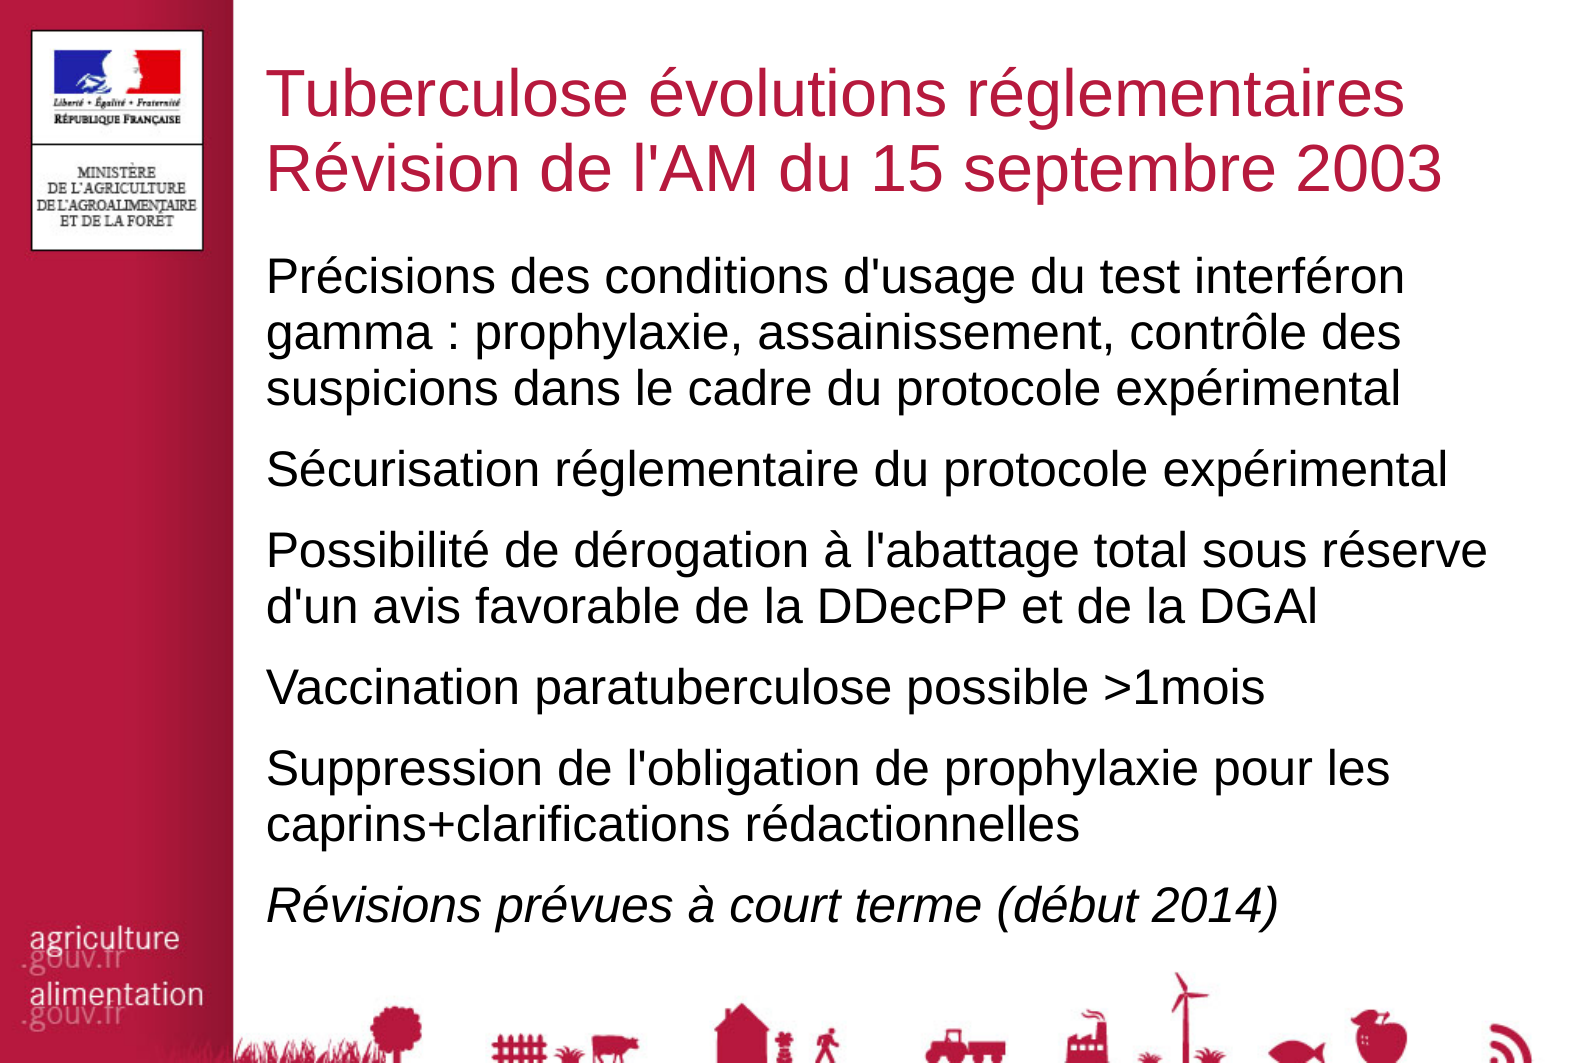

# Tuberculose évolutions réglementaires Révision de l'AM du 15 septembre 2003
Précisions des conditions d'usage du test interféron gamma : prophylaxie, assainissement, contrôle des suspicions dans le cadre du protocole expérimental
Sécurisation réglementaire du protocole expérimental
Possibilité de dérogation à l'abattage total sous réserve d'un avis favorable de la DDecPP et de la DGAl
Vaccination paratuberculose possible >1mois
Suppression de l'obligation de prophylaxie pour les caprins+clarifications rédactionnelles
Révisions prévues à court terme (début 2014)